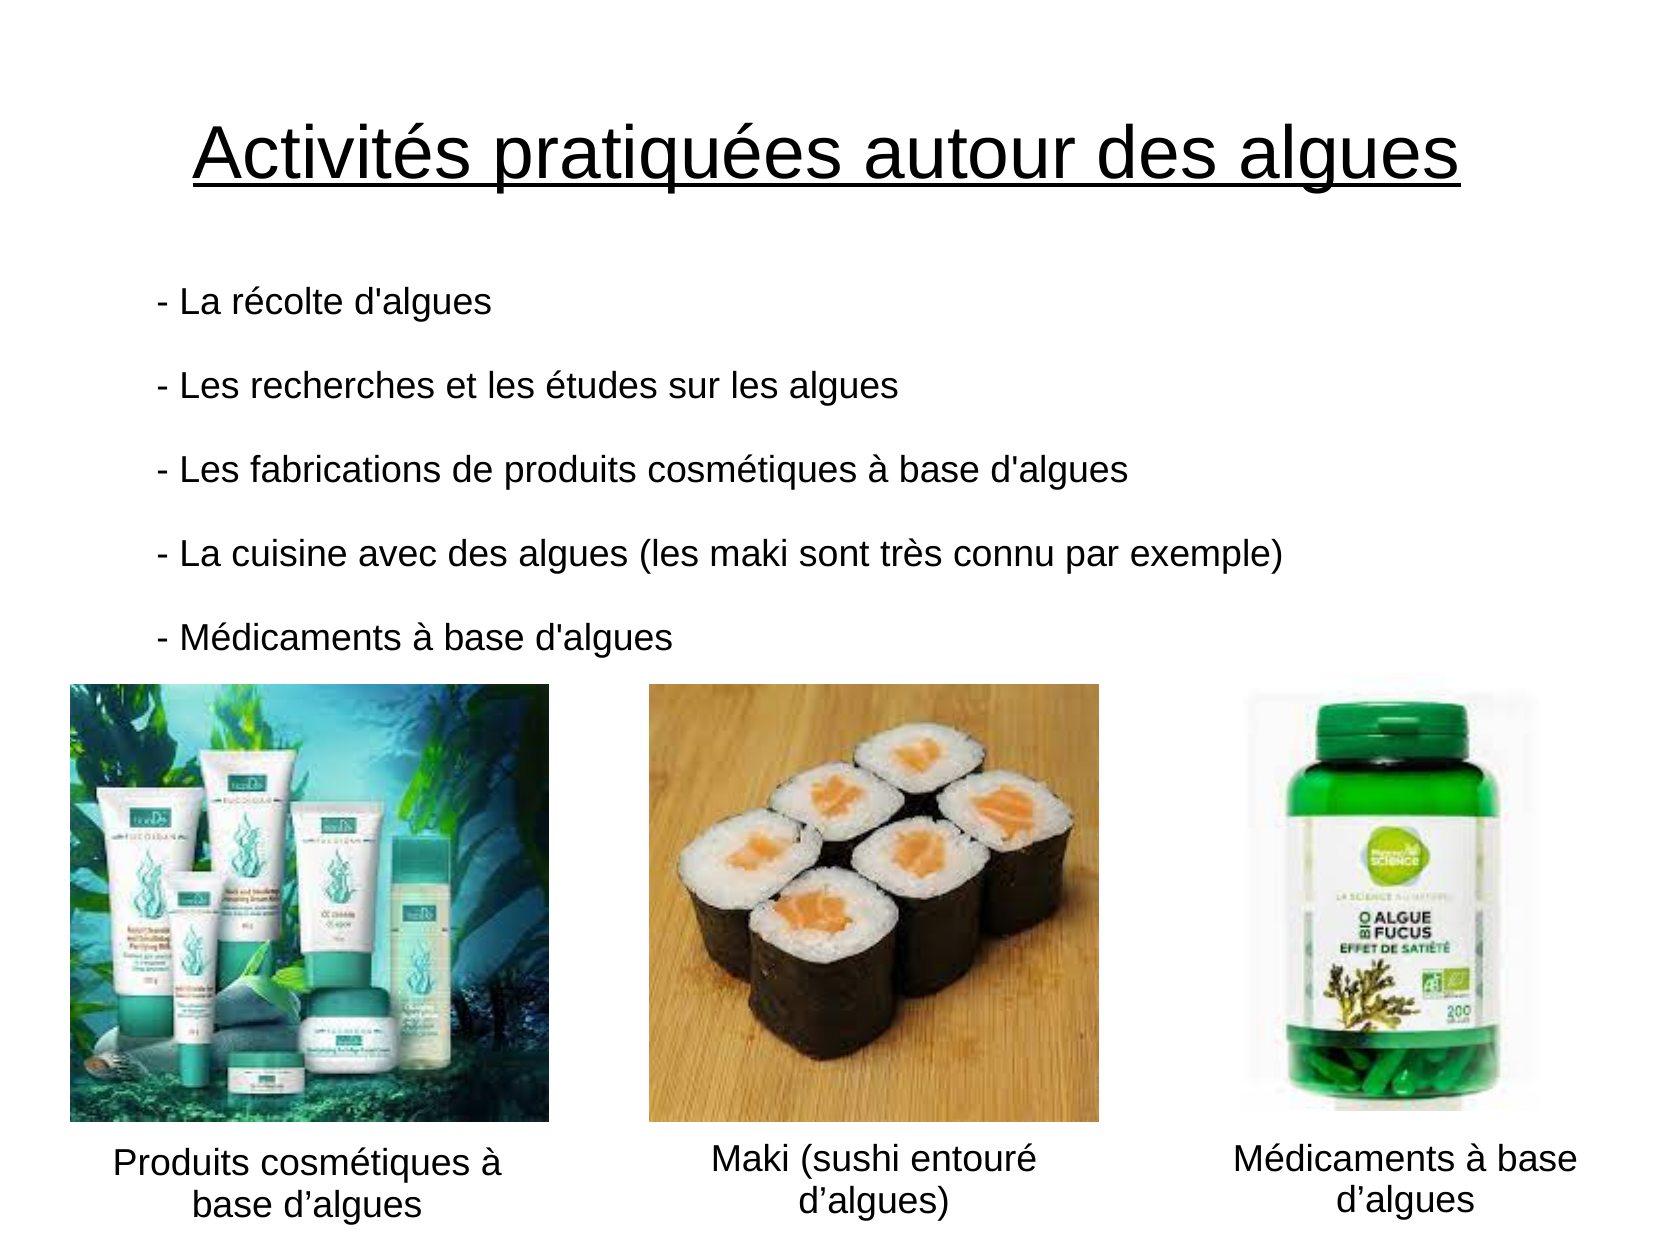

# Activités pratiquées autour des algues
- La récolte d'algues
- Les recherches et les études sur les algues
- Les fabrications de produits cosmétiques à base d'algues
- La cuisine avec des algues (les maki sont très connu par exemple)
- Médicaments à base d'algues
Médicaments à base d’algues
Maki (sushi entouré d’algues)
Produits cosmétiques à base d’algues